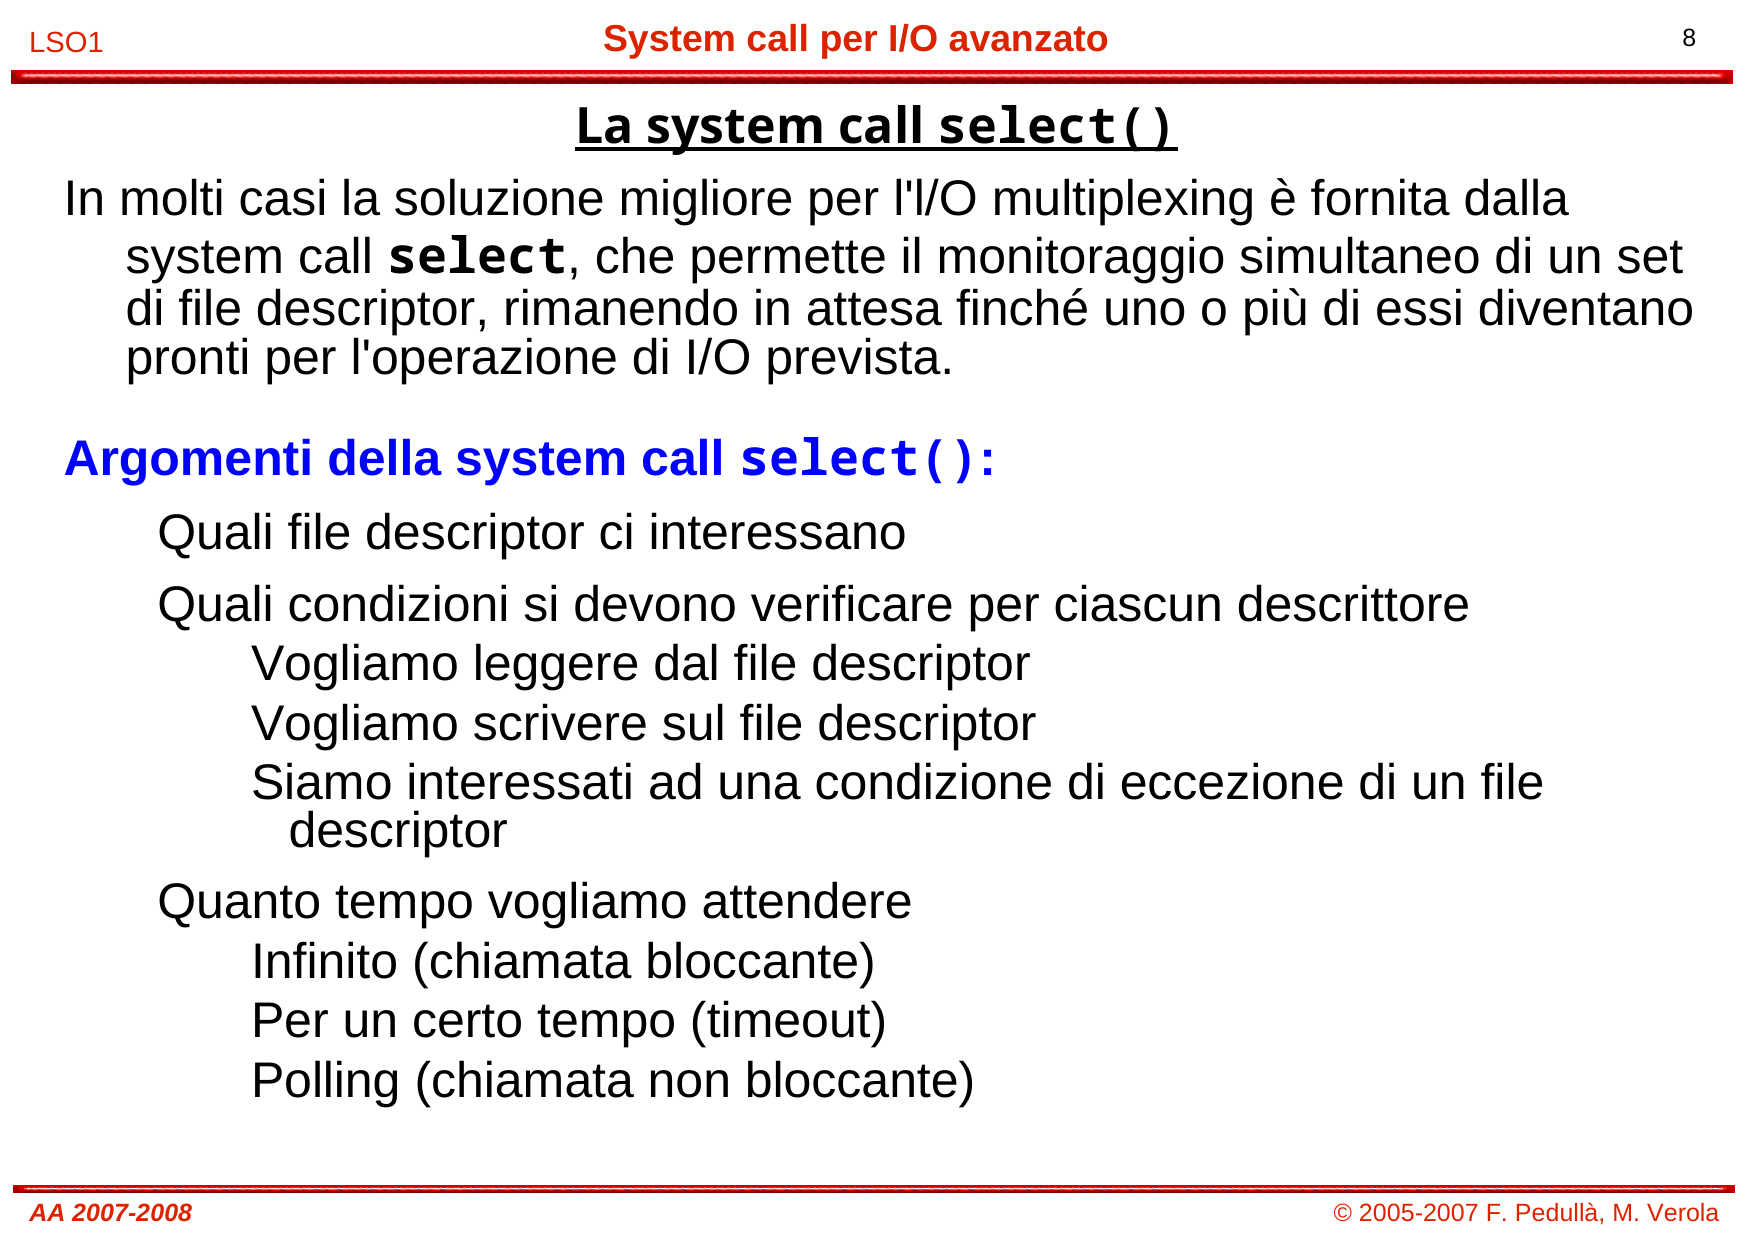

# La system call select()
In molti casi la soluzione migliore per l'l/O multiplexing è fornita dalla system call select, che permette il monitoraggio simultaneo di un set di file descriptor, rimanendo in attesa finché uno o più di essi diventano pronti per l'operazione di I/O prevista.
Argomenti della system call select():
Quali file descriptor ci interessano
Quali condizioni si devono verificare per ciascun descrittore
Vogliamo leggere dal file descriptor
Vogliamo scrivere sul file descriptor
Siamo interessati ad una condizione di eccezione di un file descriptor
Quanto tempo vogliamo attendere
Infinito (chiamata bloccante)
Per un certo tempo (timeout)
Polling (chiamata non bloccante)